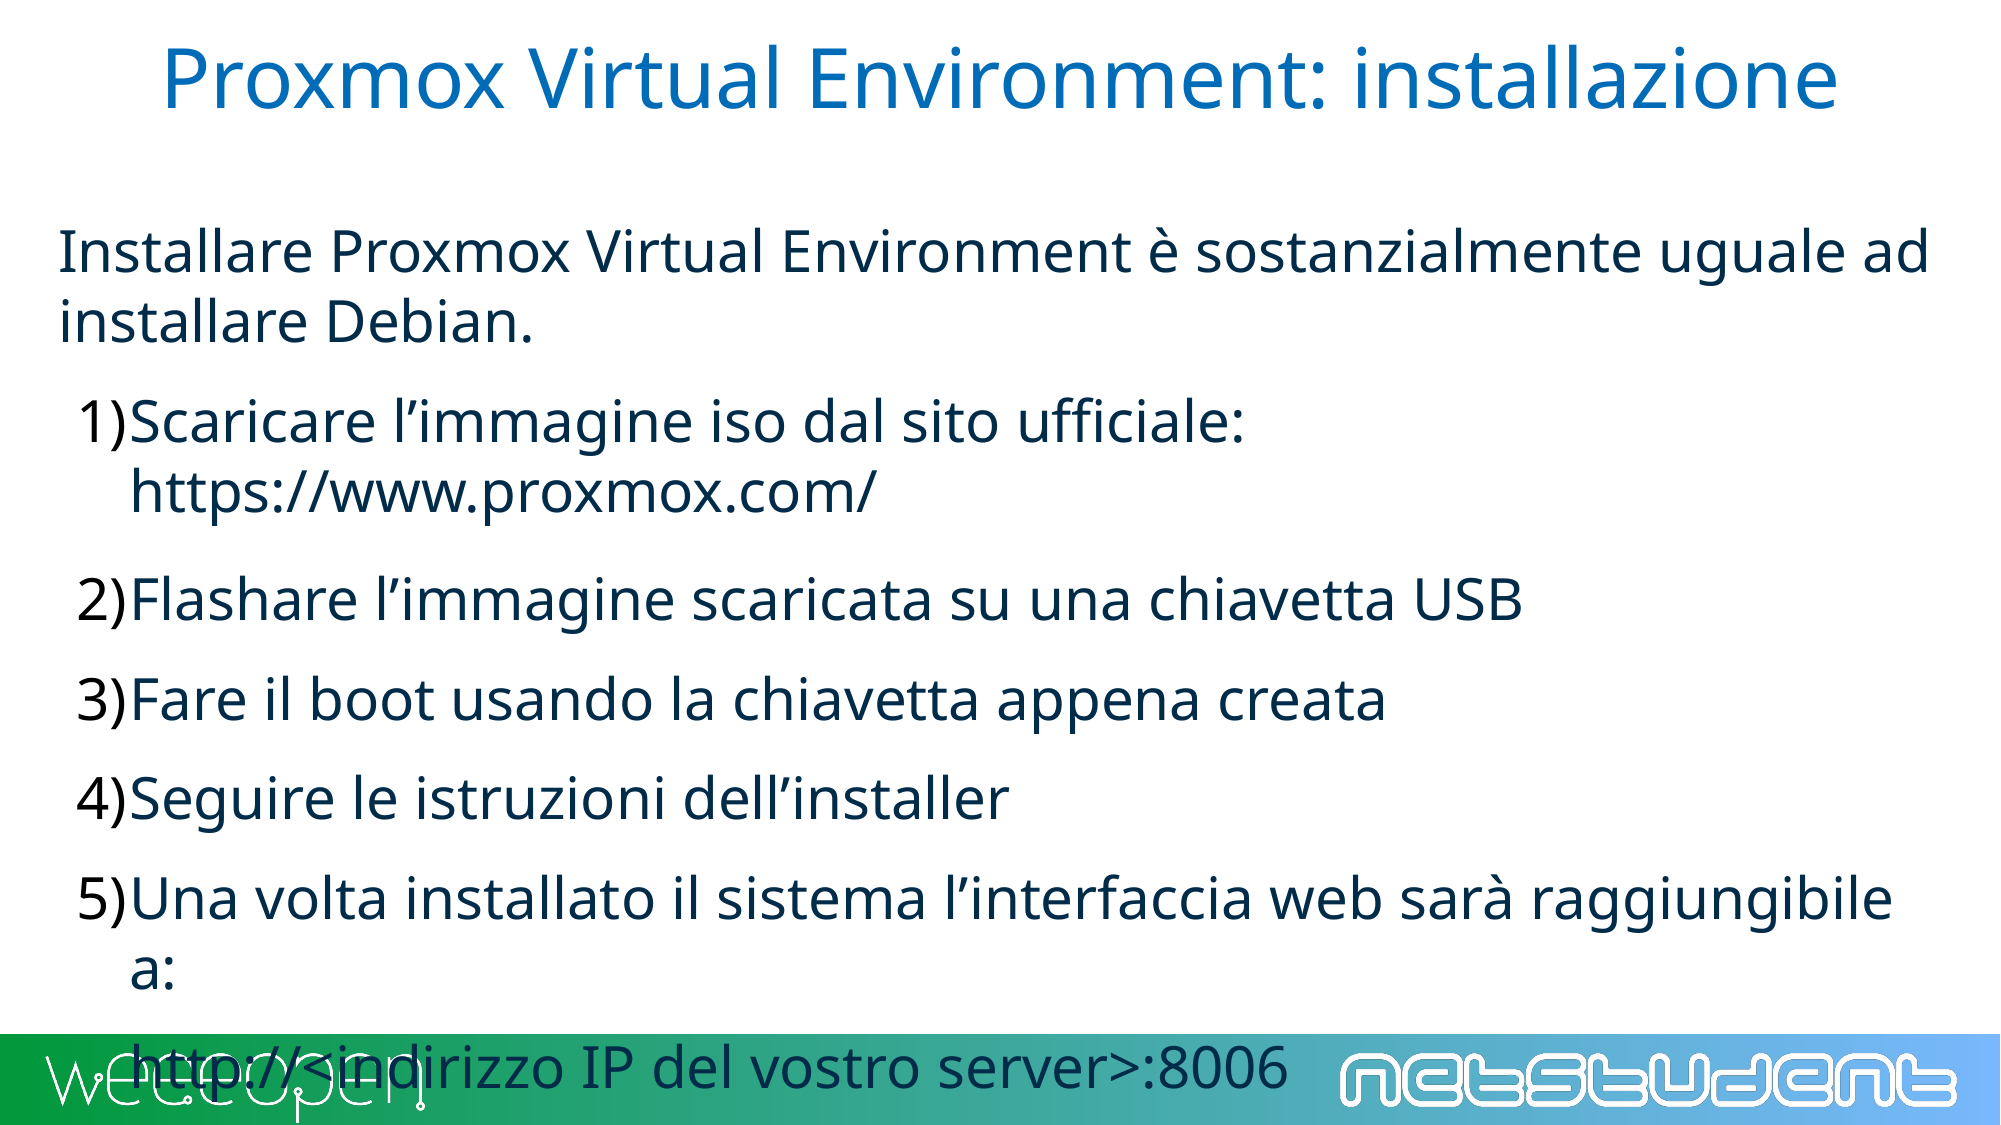

# Proxmox Virtual Environment: installazione
Installare Proxmox Virtual Environment è sostanzialmente uguale ad installare Debian.
Scaricare l’immagine iso dal sito ufficiale: https://www.proxmox.com/
Flashare l’immagine scaricata su una chiavetta USB
Fare il boot usando la chiavetta appena creata
Seguire le istruzioni dell’installer
Una volta installato il sistema l’interfaccia web sarà raggiungibile a:
http://<indirizzo IP del vostro server>:8006